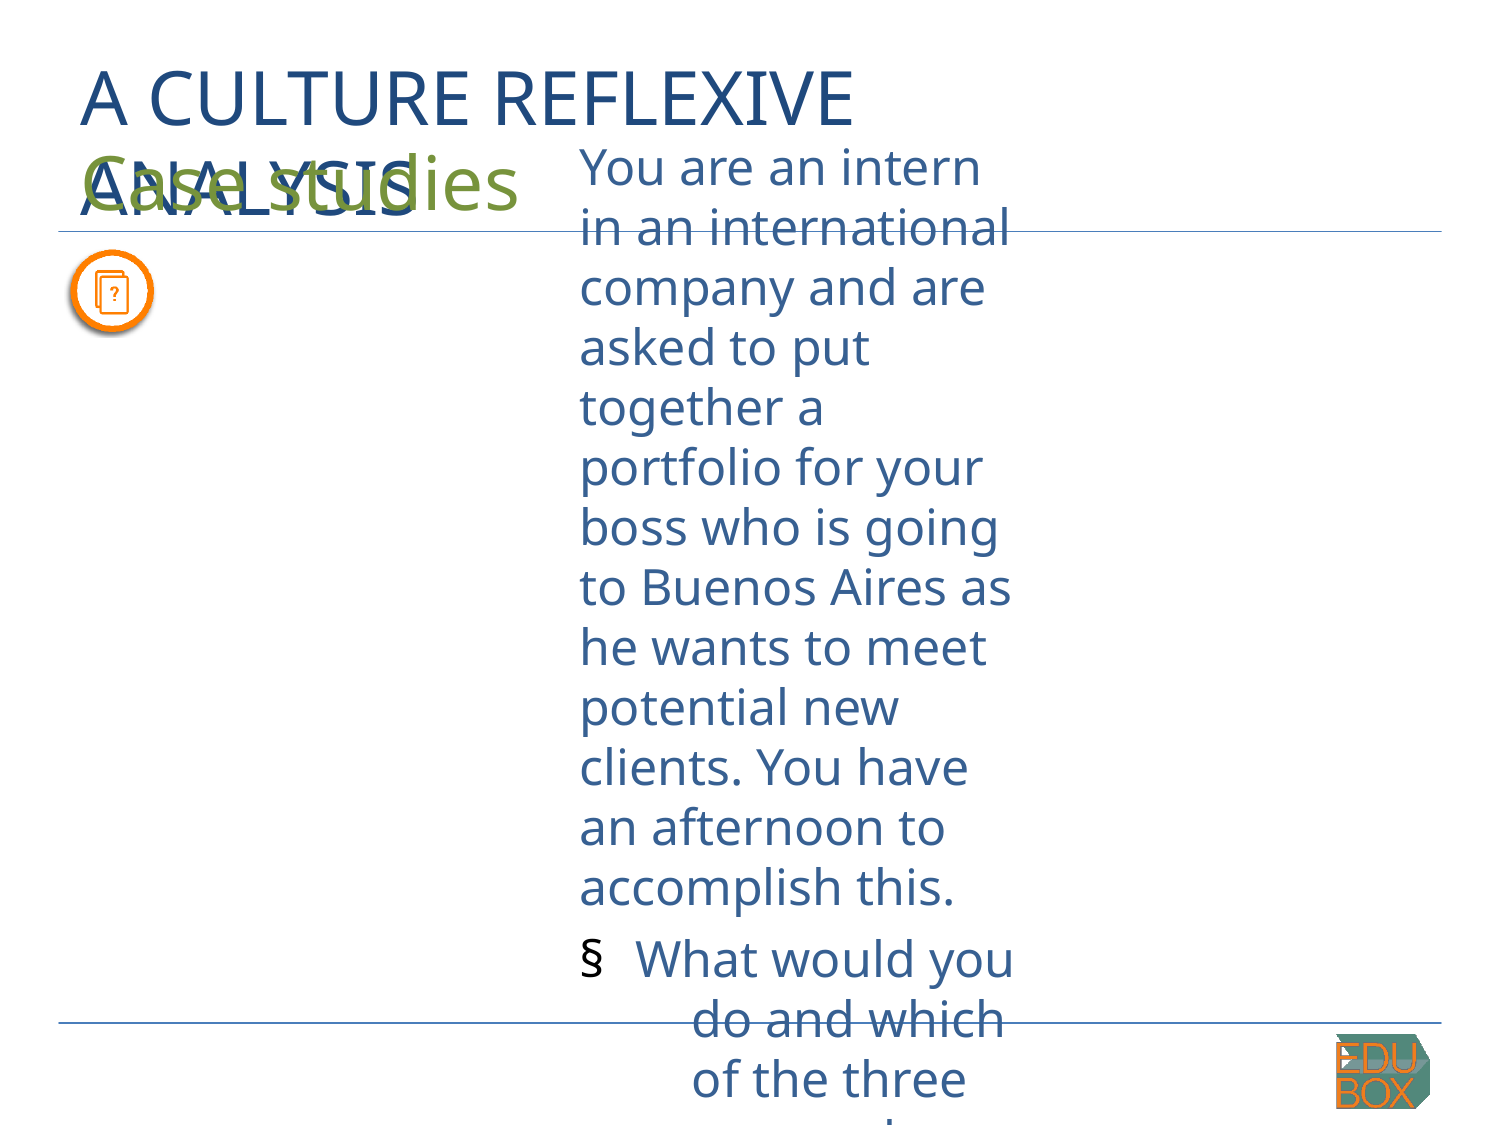

# A CULTURE REFLEXIVE ANALYSIS
Case studies
You are an intern in an international company and are asked to put together a portfolio for your boss who is going to Buenos Aires as he wants to meet potential new clients. You have an afternoon to accomplish this.
What would you do and which of the three approaches would you focus on and why?
What would be possible shortcomings and potentials of the approach chosen?